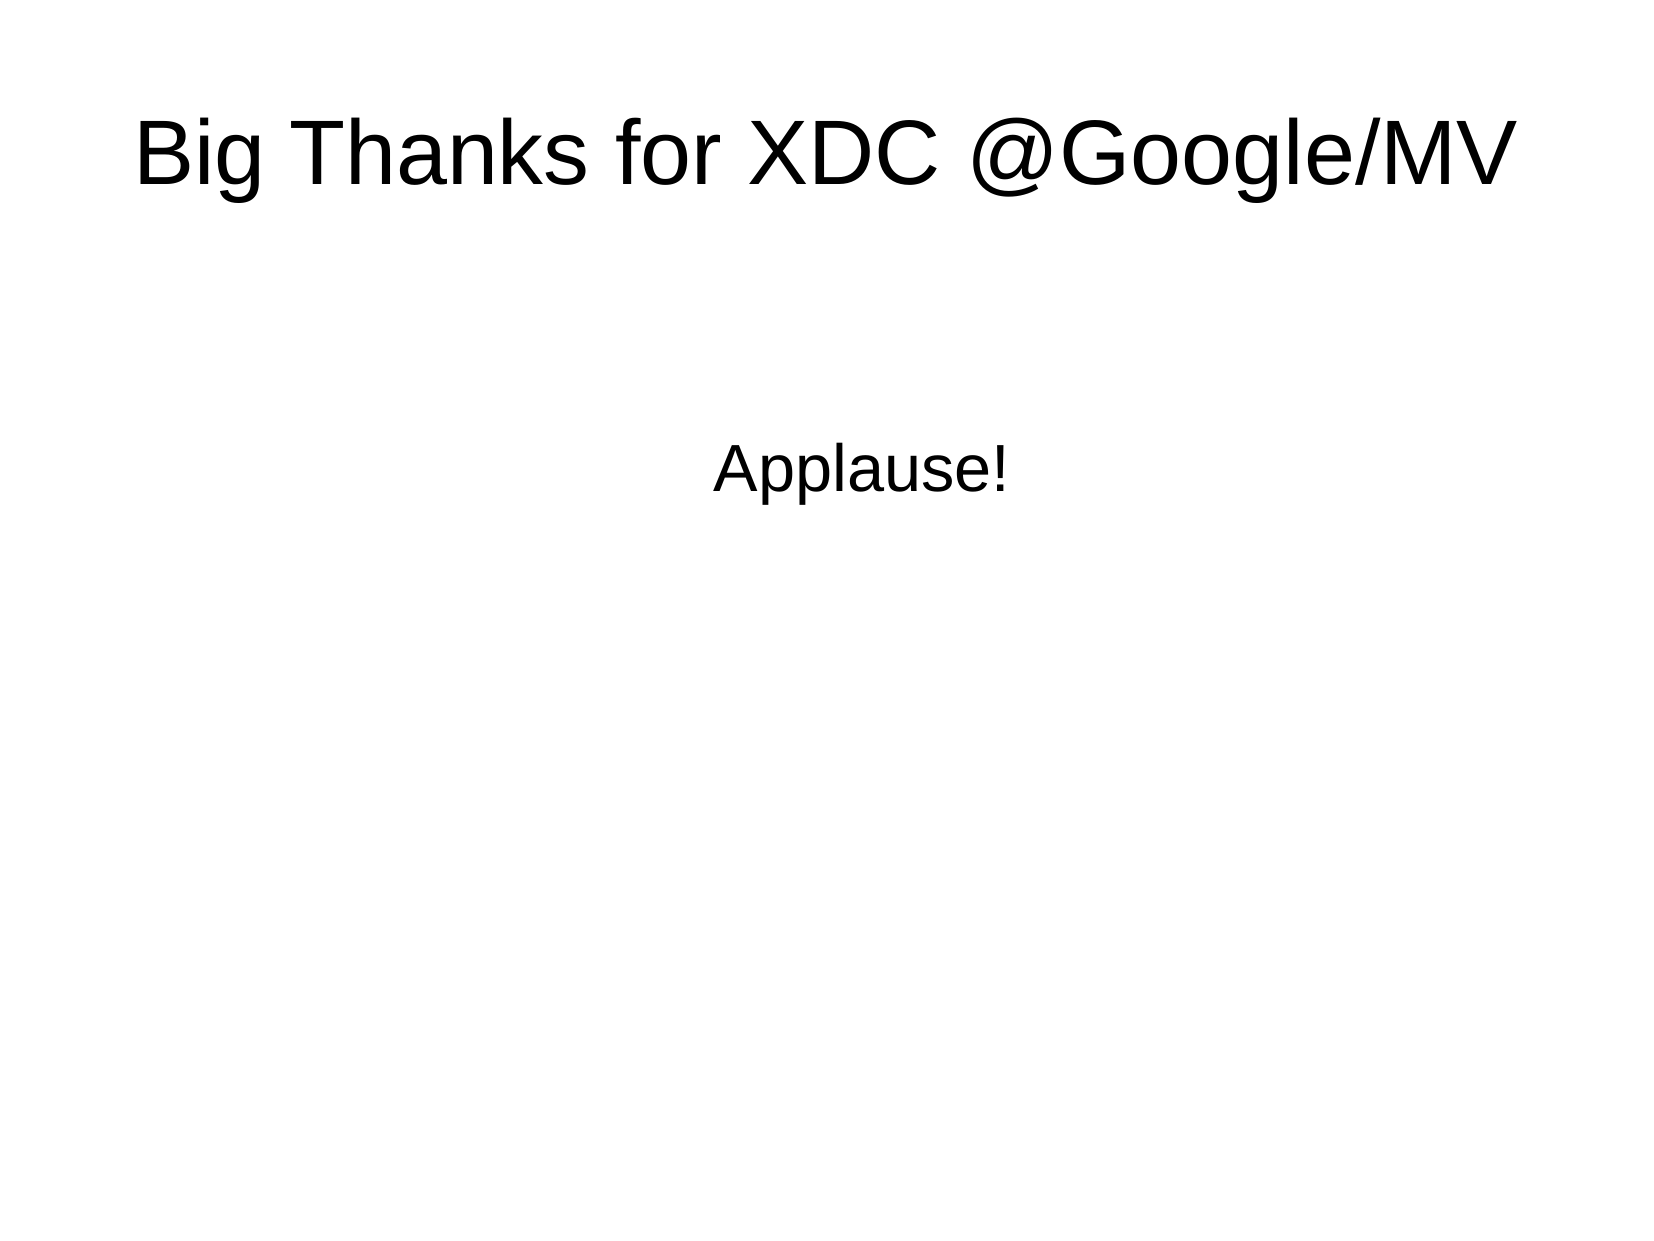

# Big Thanks for XDC @Google/MV
Applause!